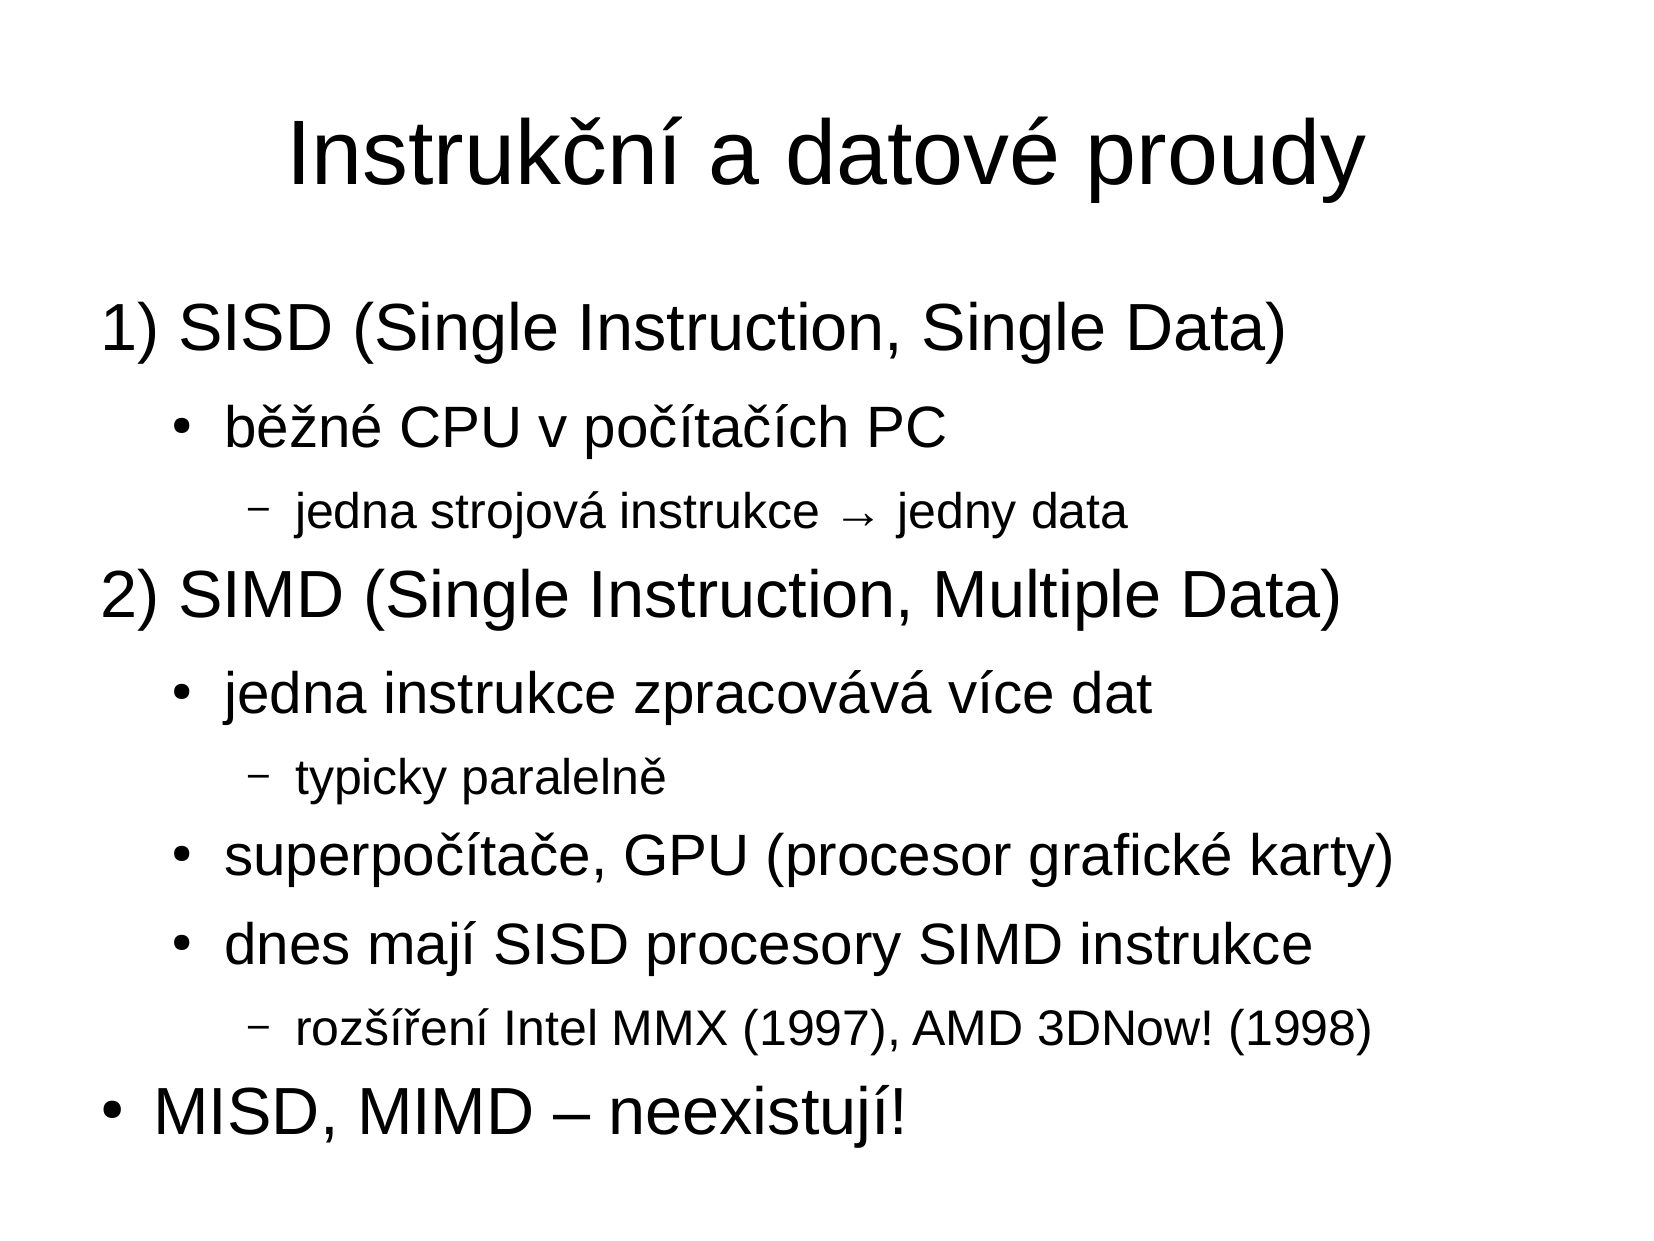

# Instrukční a datové proudy
 SISD (Single Instruction, Single Data)
běžné CPU v počítačích PC
jedna strojová instrukce → jedny data
 SIMD (Single Instruction, Multiple Data)
jedna instrukce zpracovává více dat
typicky paralelně
superpočítače, GPU (procesor grafické karty)
dnes mají SISD procesory SIMD instrukce
rozšíření Intel MMX (1997), AMD 3DNow! (1998)
MISD, MIMD – neexistují!